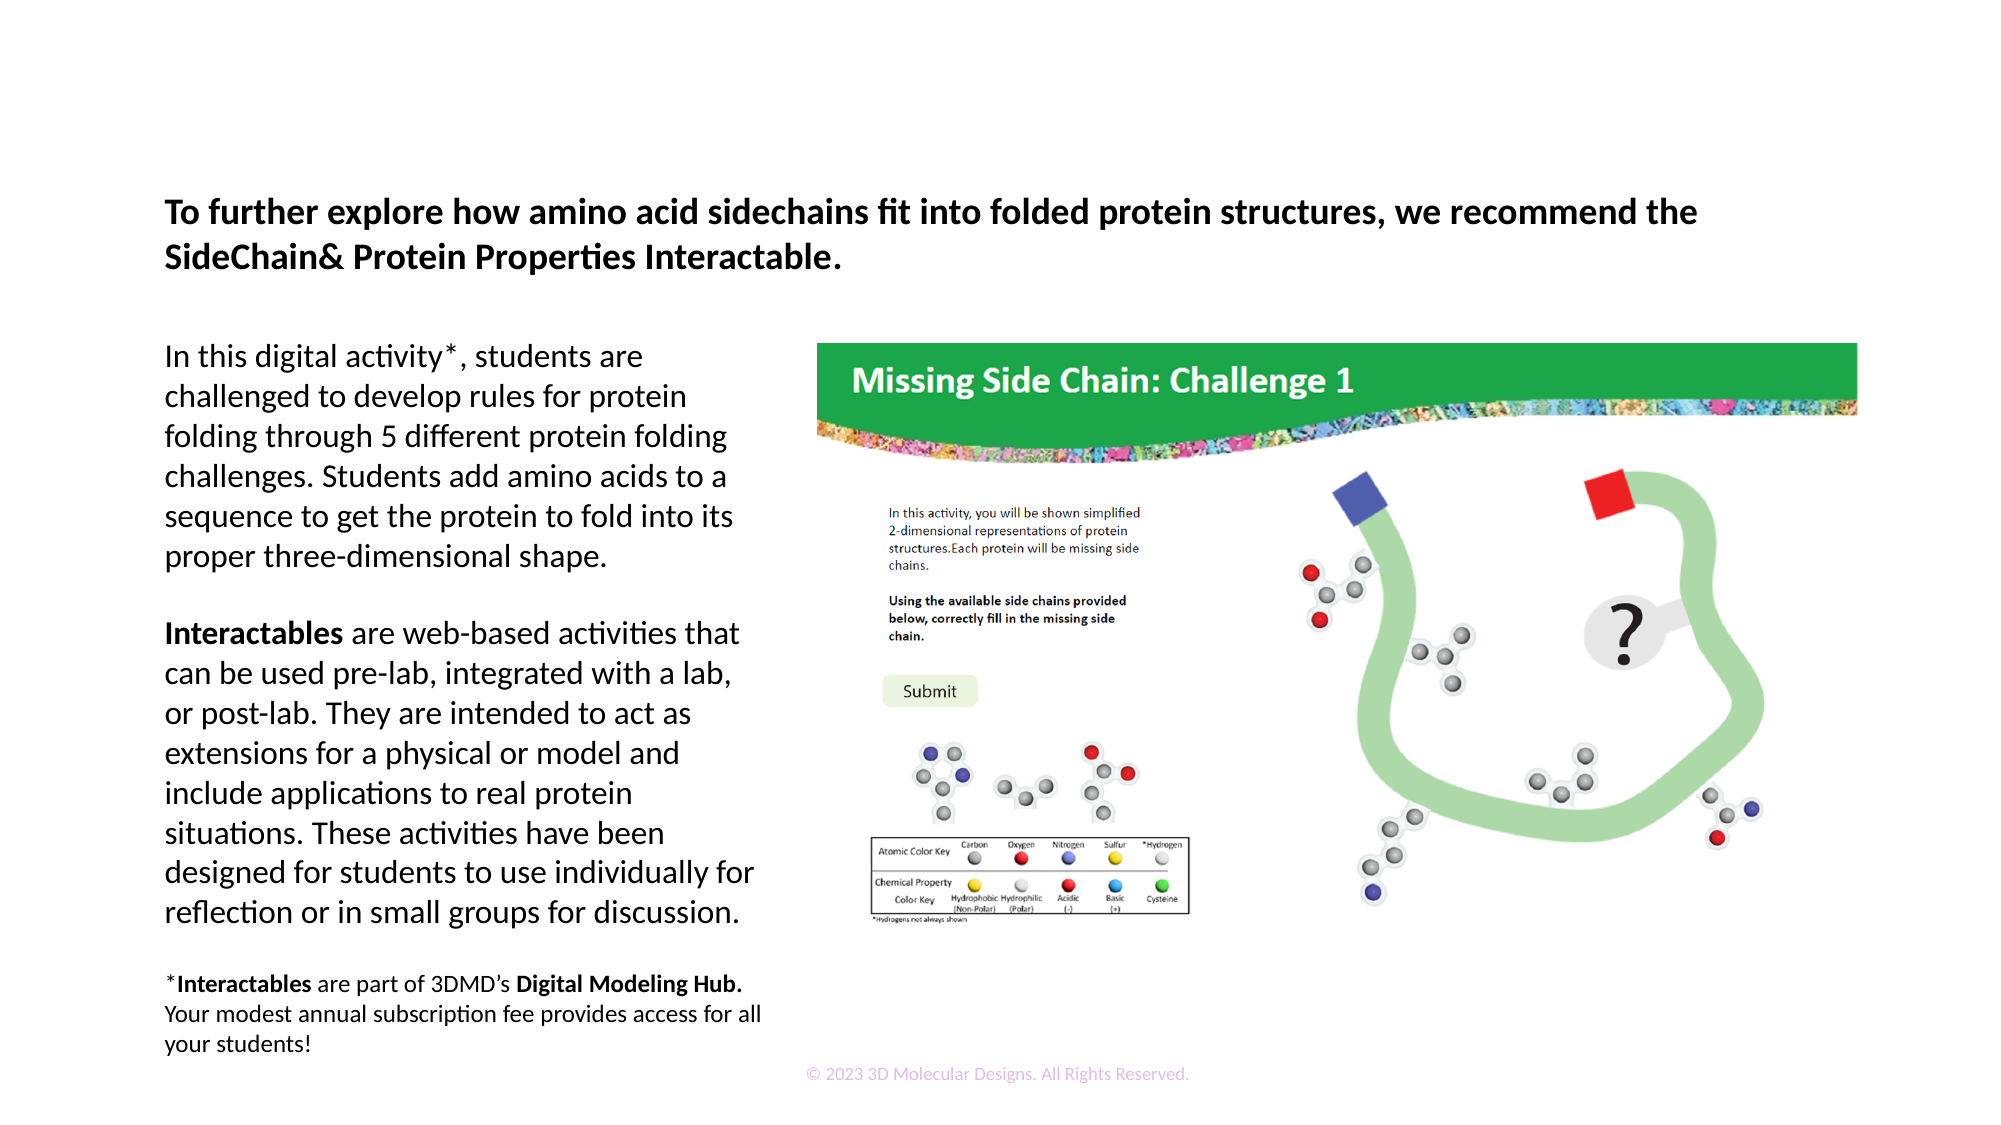

Optional Extension - Side Chain Interactable
To further explore how amino acid sidechains fit into folded protein structures, we recommend the SideChain& Protein Properties Interactable.
In this digital activity*, students are challenged to develop rules for protein folding through 5 different protein folding challenges. Students add amino acids to a sequence to get the protein to fold into its proper three-dimensional shape.
Interactables are web-based activities that can be used pre-lab, integrated with a lab, or post-lab. They are intended to act as extensions for a physical or model and include applications to real protein situations. These activities have been designed for students to use individually for reflection or in small groups for discussion.
*Interactables are part of 3DMD’s Digital Modeling Hub. Your modest annual subscription fee provides access for all your students!
© 2023 3D Molecular Designs. All Rights Reserved.